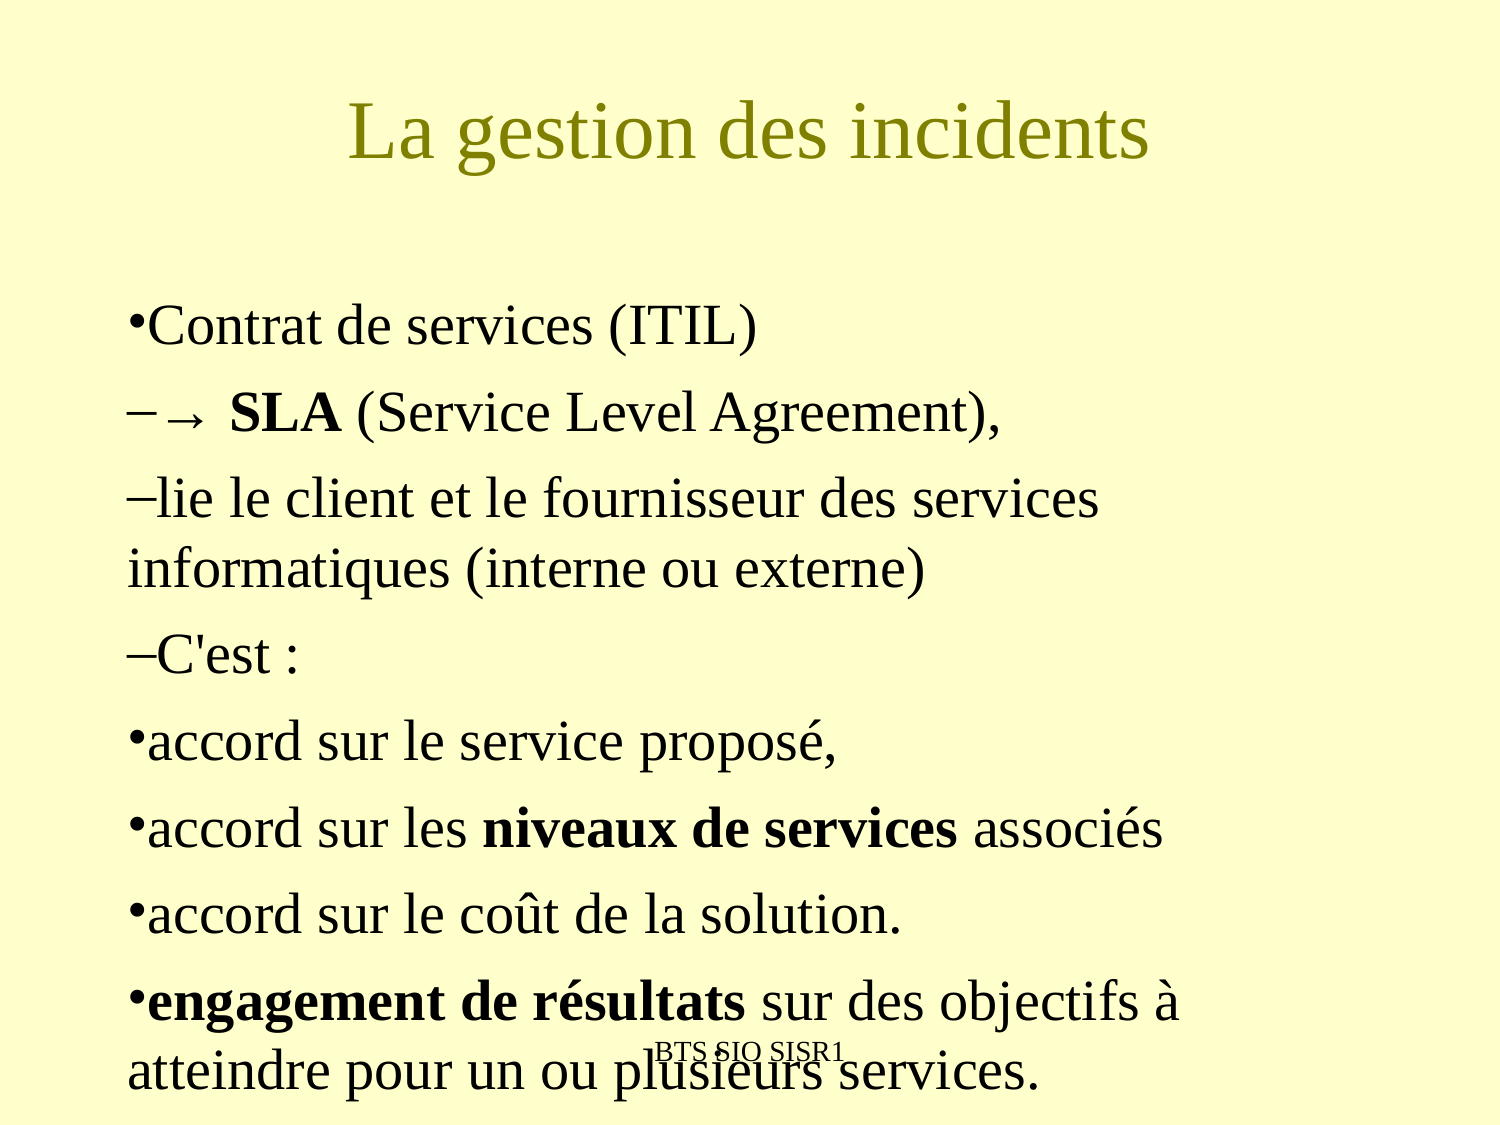

# Contrat de services (ITIL)
→ SLA (Service Level Agreement),
lie le client et le fournisseur des services informatiques (interne ou externe)
C'est :
accord sur le service proposé,
accord sur les niveaux de services associés
accord sur le coût de la solution.
engagement de résultats sur des objectifs à atteindre pour un ou plusieurs services.
BTS SIO SISR1